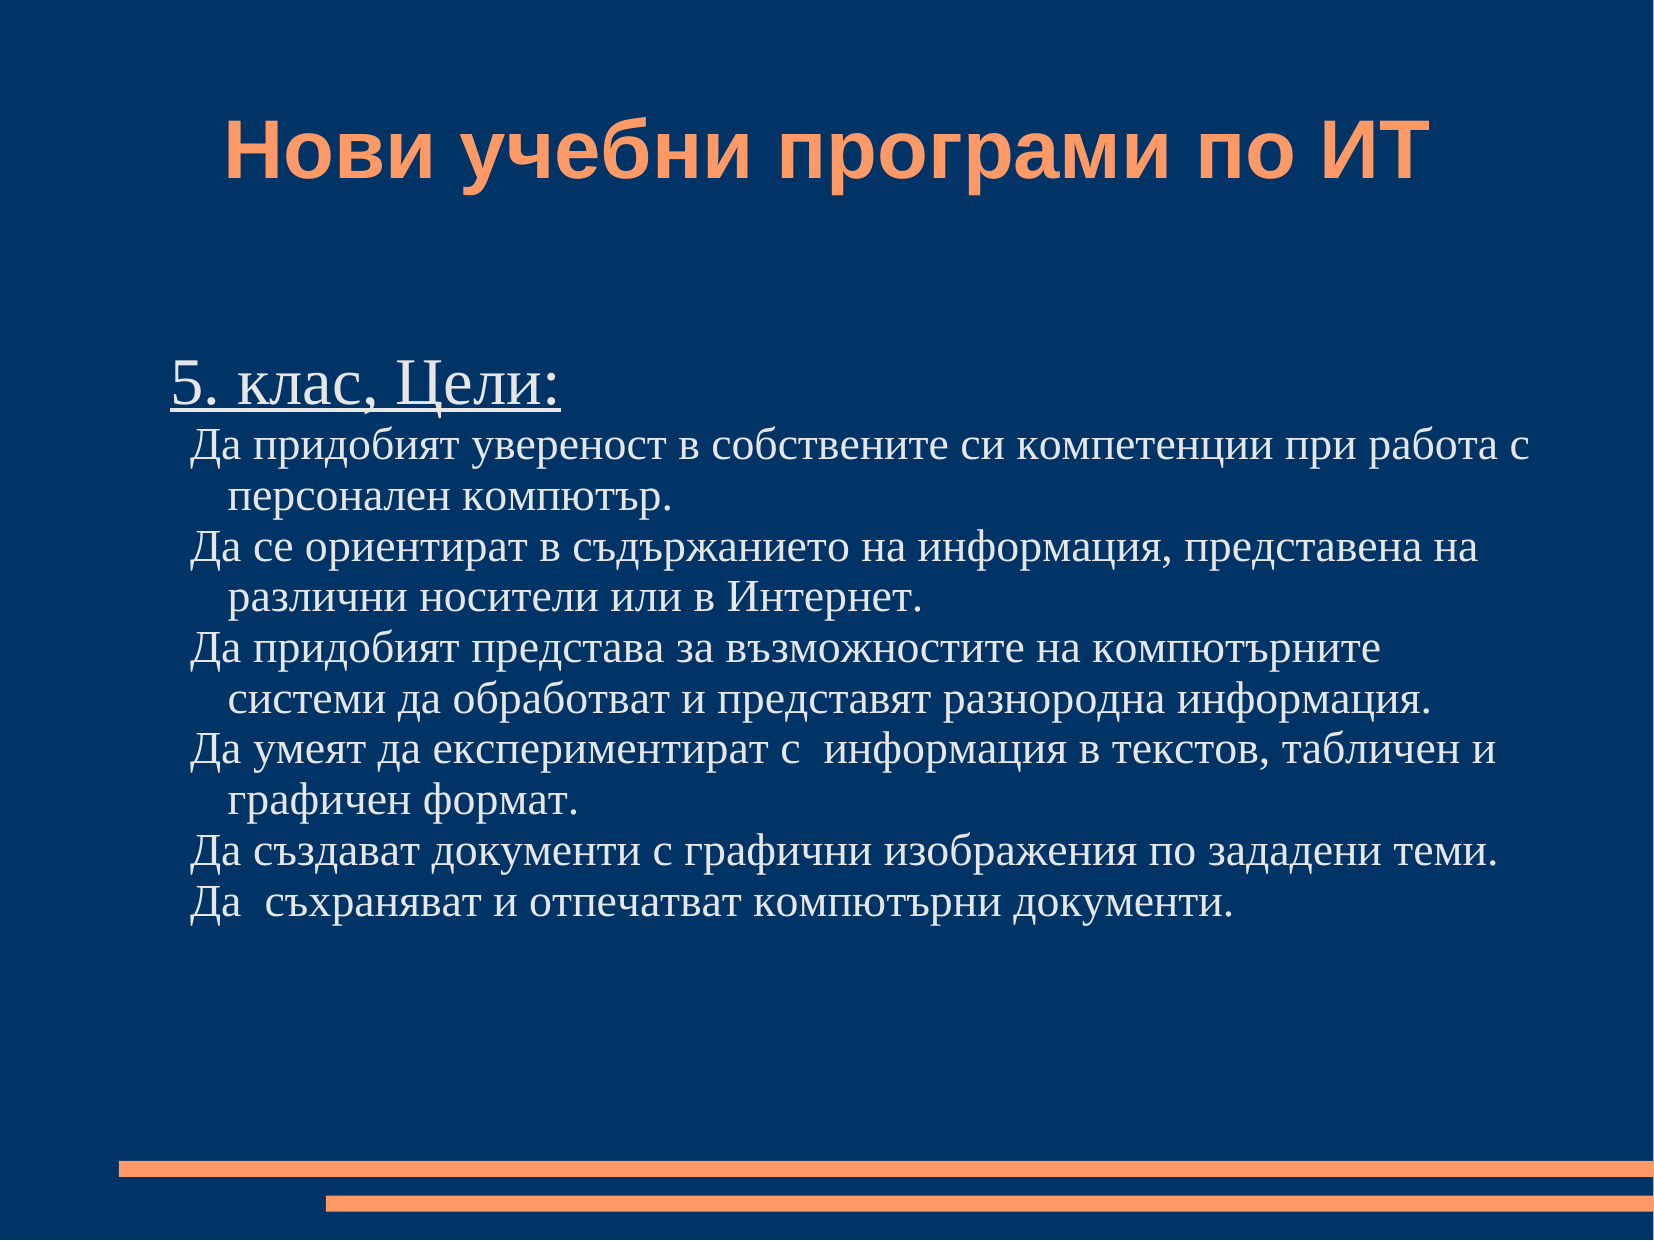

# Нови учебни програми по ИТ
5. клас, Цели:
Да придобият увереност в собствените си компетенции при работа с персонален компютър.
Да се ориентират в съдържанието на информация, представена на различни носители или в Интернет.
Да придобият представа за възможностите на компютърните системи да обработват и представят разнородна информация.
Да умеят да експериментират с информация в текстов, табличен и графичен формат.
Да създават документи с графични изображения по зададени теми.
Да съхраняват и отпечатват компютърни документи.